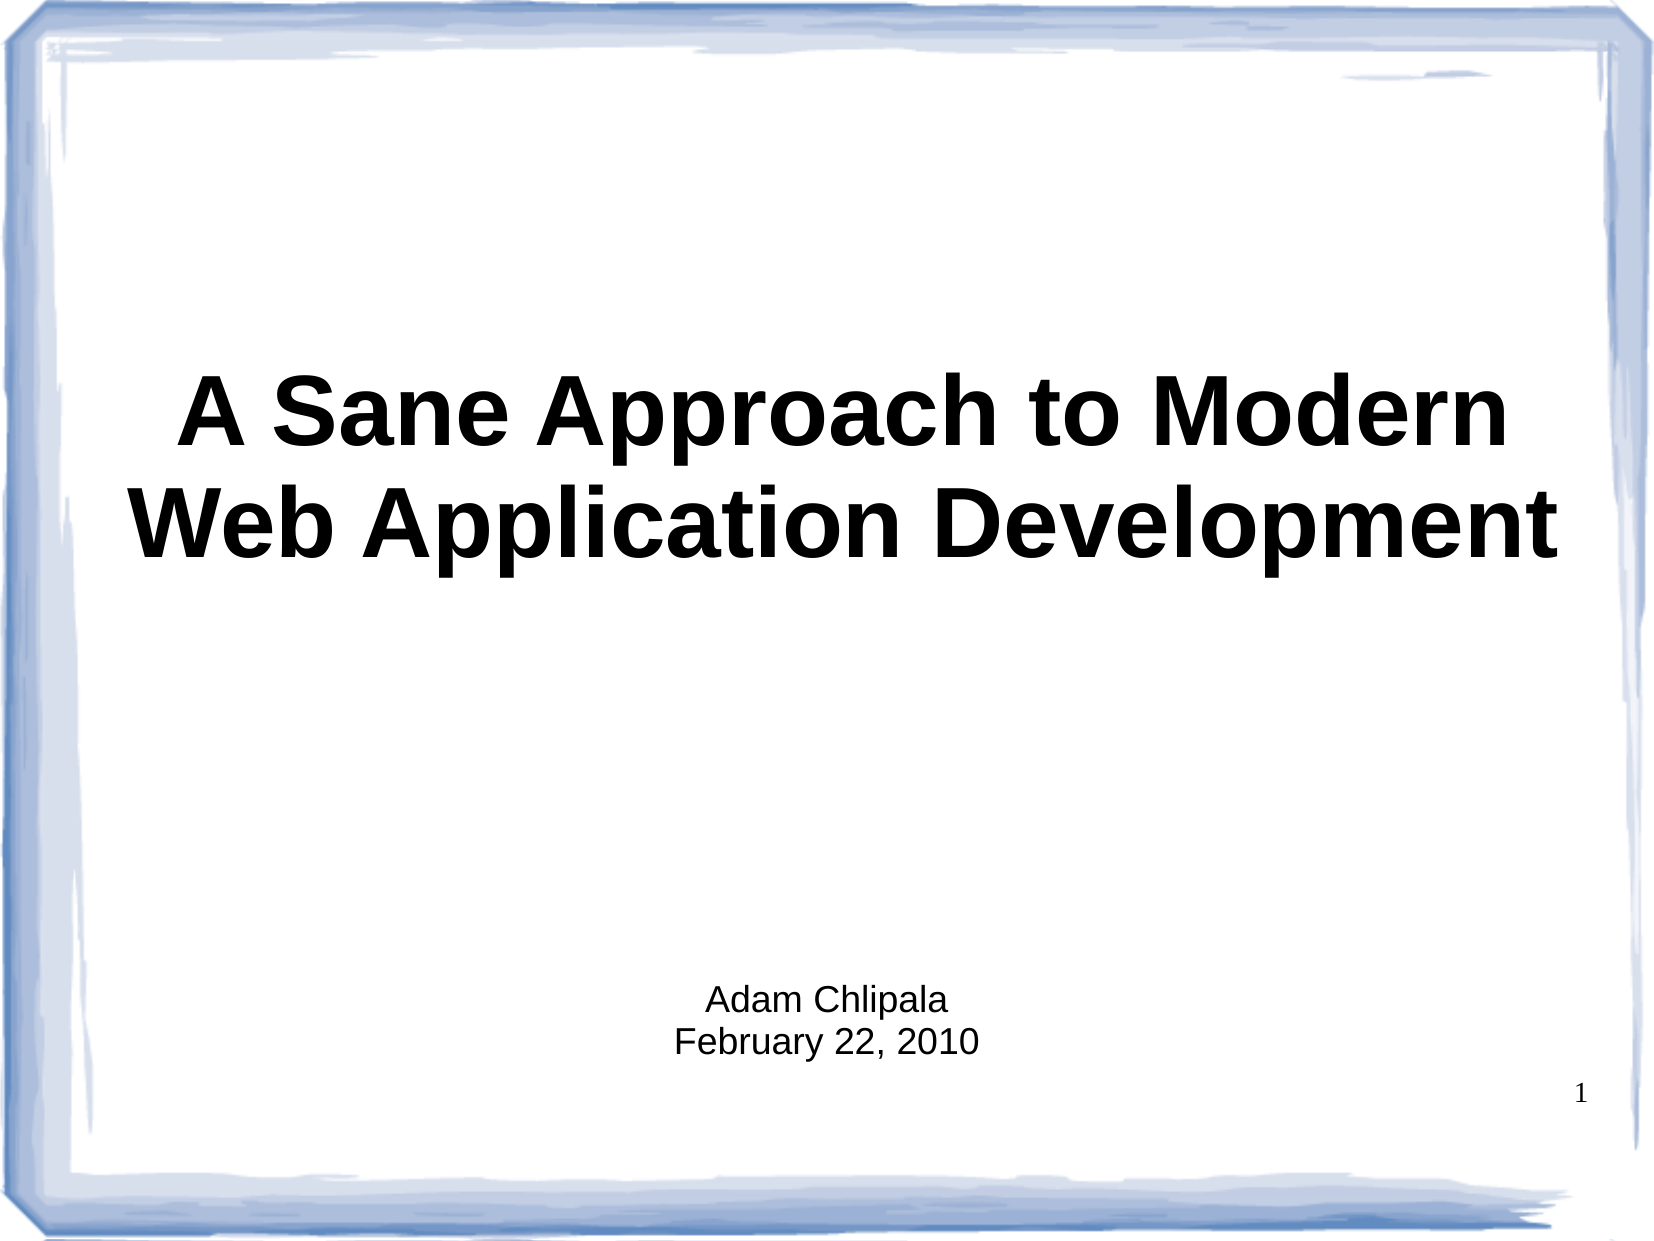

A Sane Approach to Modern Web Application Development
Adam Chlipala
February 22, 2010
1